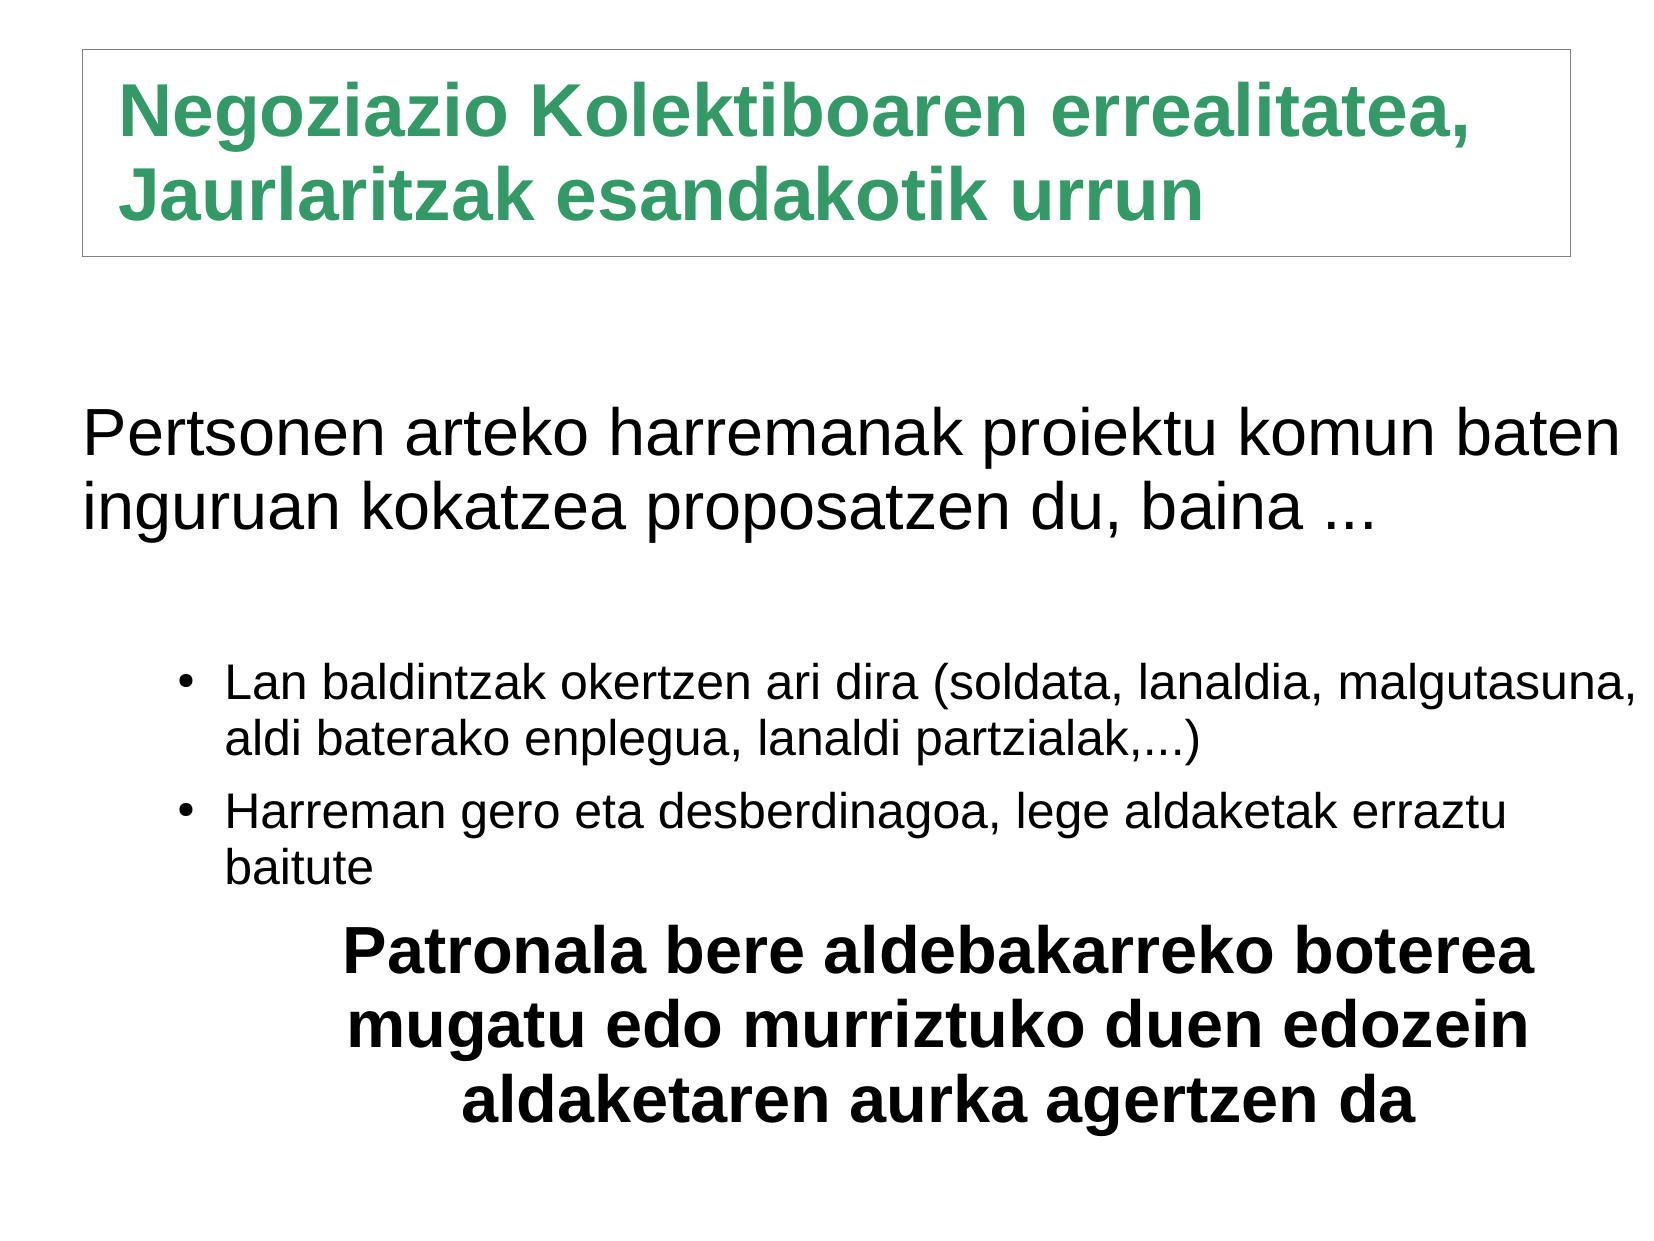

# Negoziazio Kolektiboaren errealitatea, Jaurlaritzak esandakotik urrun
Pertsonen arteko harremanak proiektu komun baten inguruan kokatzea proposatzen du, baina ...
Lan baldintzak okertzen ari dira (soldata, lanaldia, malgutasuna, aldi baterako enplegua, lanaldi partzialak,...)
Harreman gero eta desberdinagoa, lege aldaketak erraztu baitute
Patronala bere aldebakarreko boterea mugatu edo murriztuko duen edozein aldaketaren aurka agertzen da